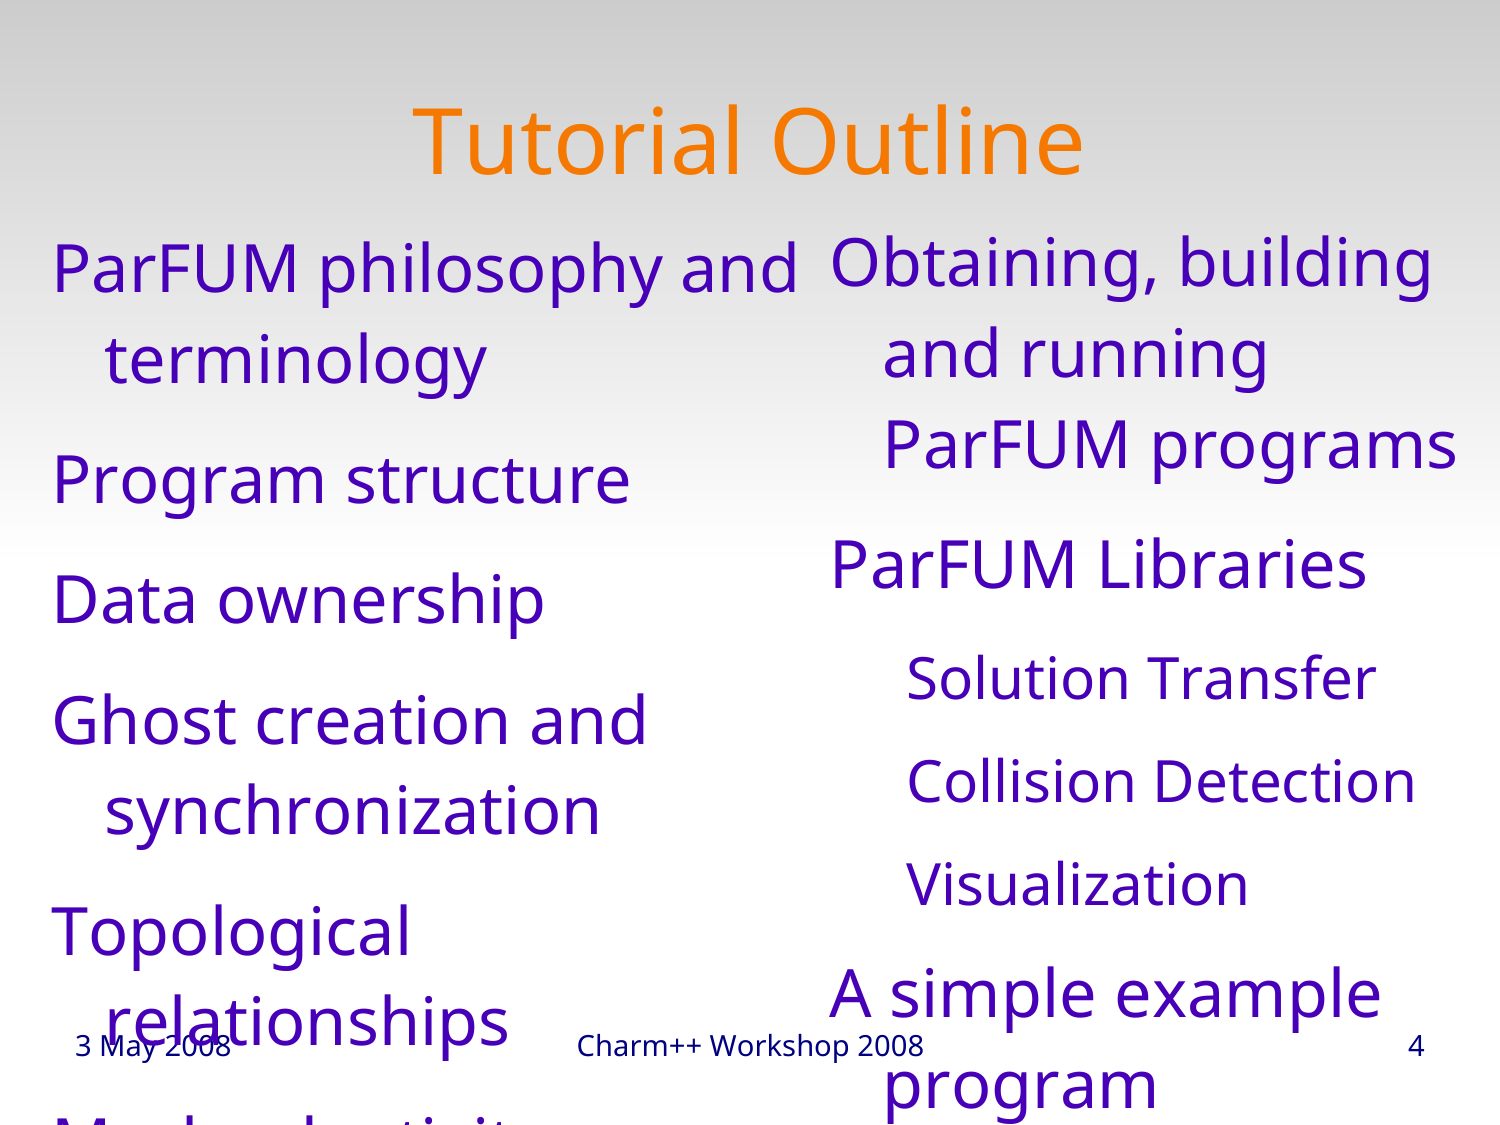

# Tutorial Outline
Obtaining, building and running ParFUM programs
ParFUM Libraries
Solution Transfer
Collision Detection
Visualization
A simple example program
ParFUM philosophy and terminology
Program structure
Data ownership
Ghost creation and synchronization
Topological relationships
Mesh adaptivity
3 May 2008
Charm++ Workshop 2008
4